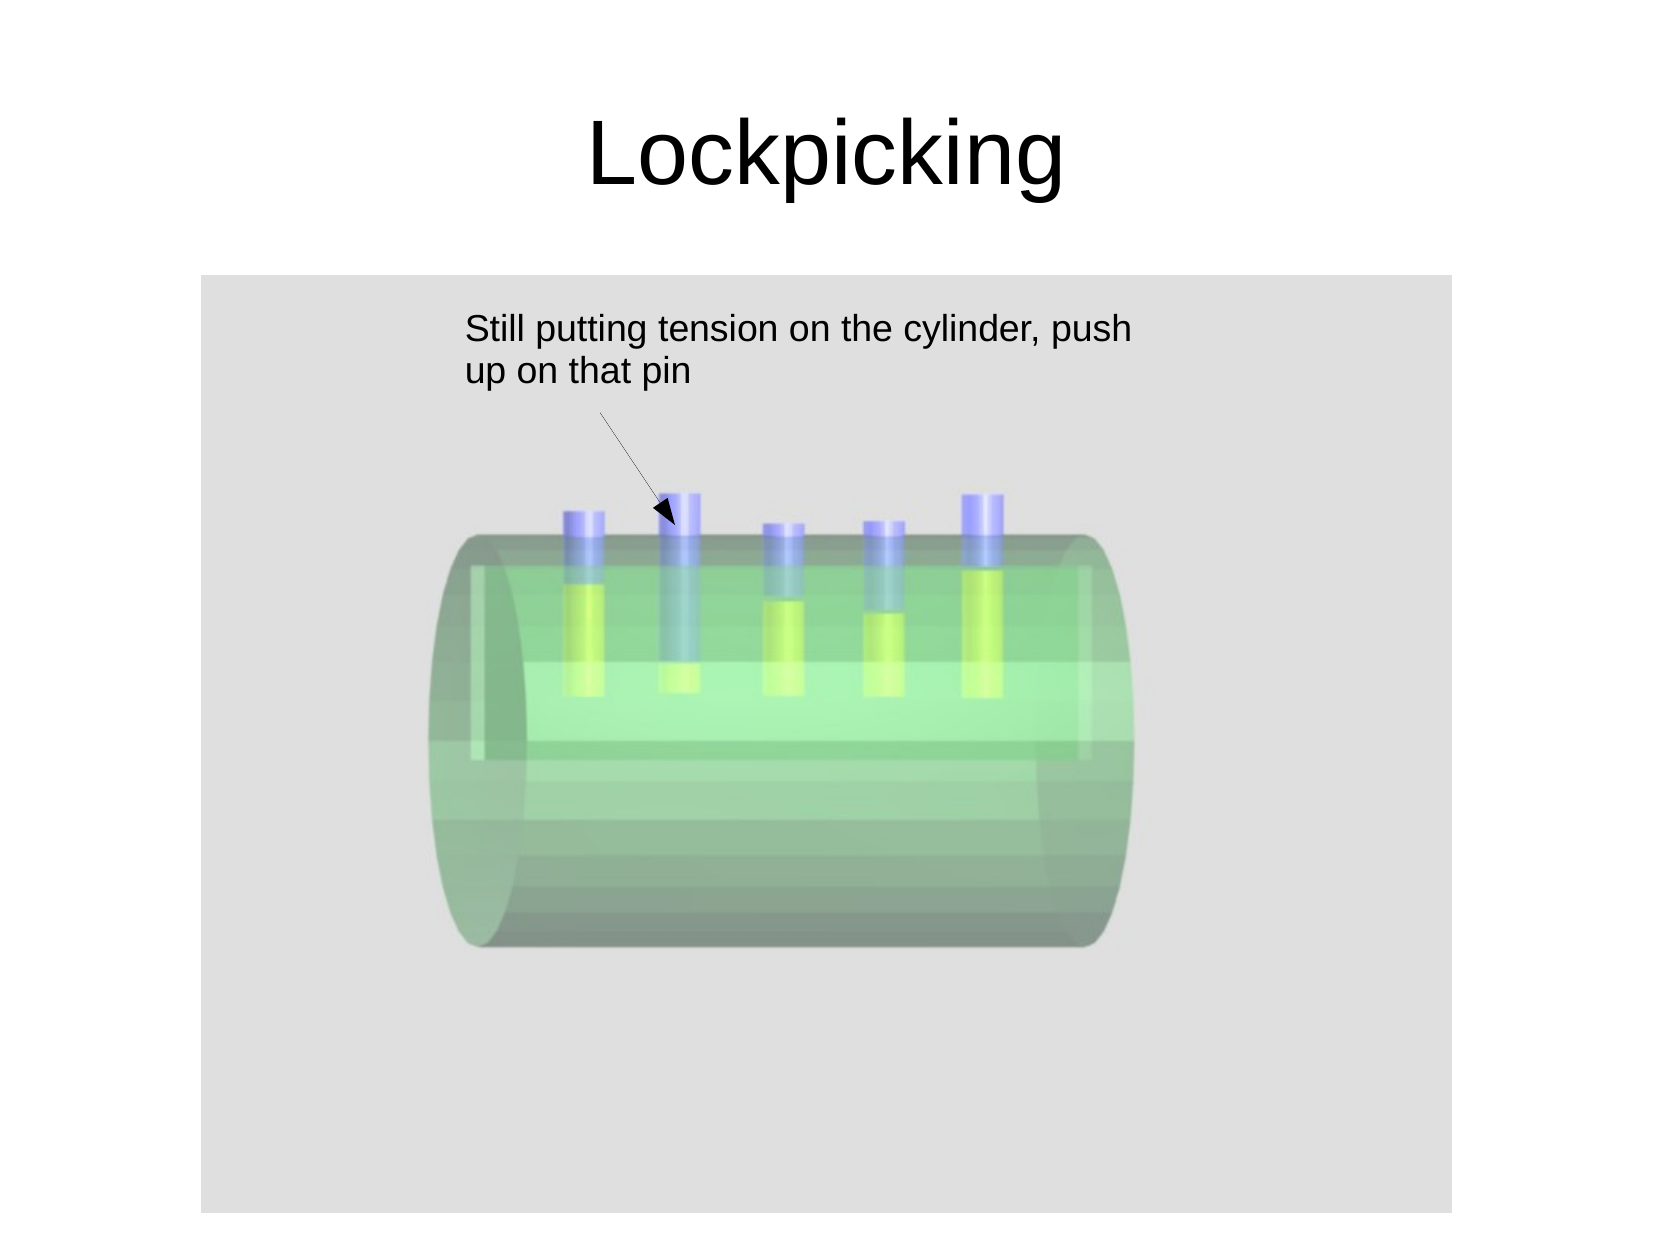

# Lockpicking
Still putting tension on the cylinder, push up on that pin